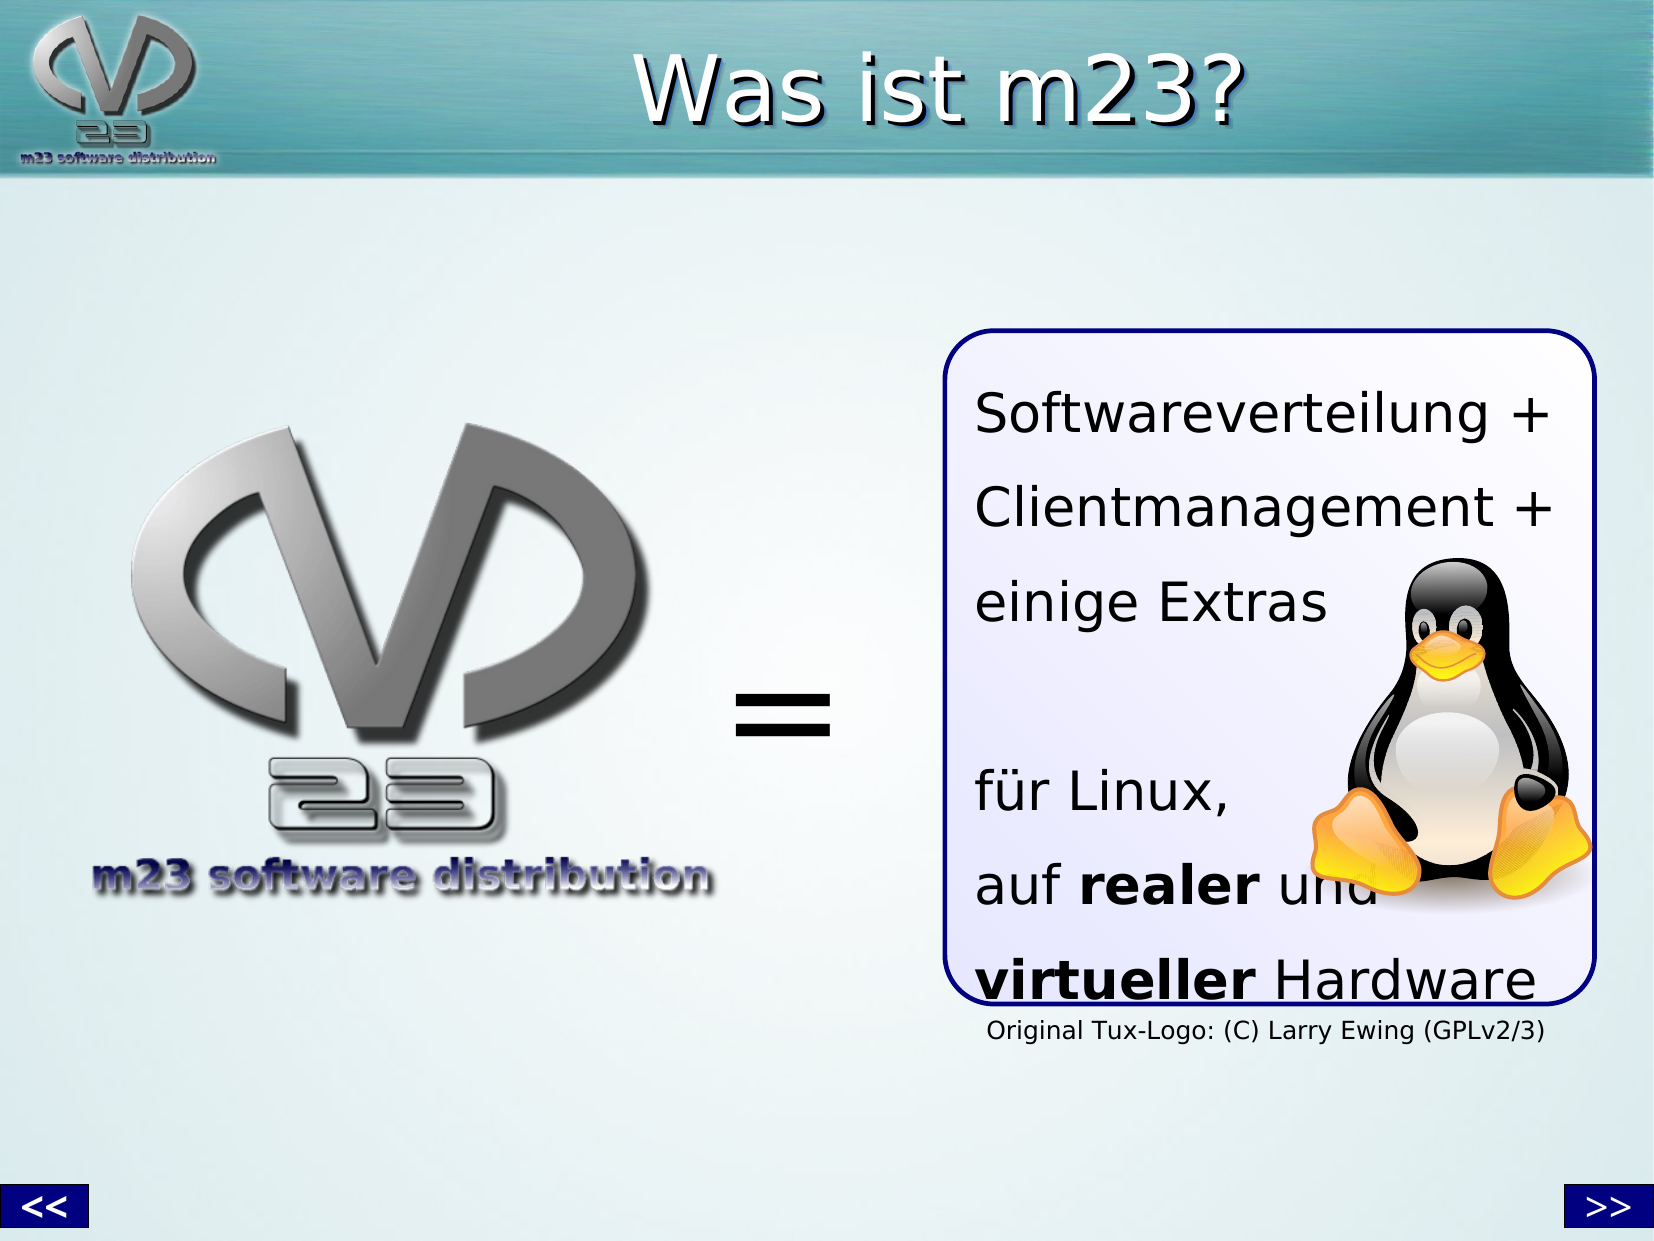

# Was ist m23?
Softwareverteilung +
Clientmanagement +
einige Extras
für Linux,
auf realer und
virtueller Hardware
=
Original Tux-Logo: (C) Larry Ewing (GPLv2/3)